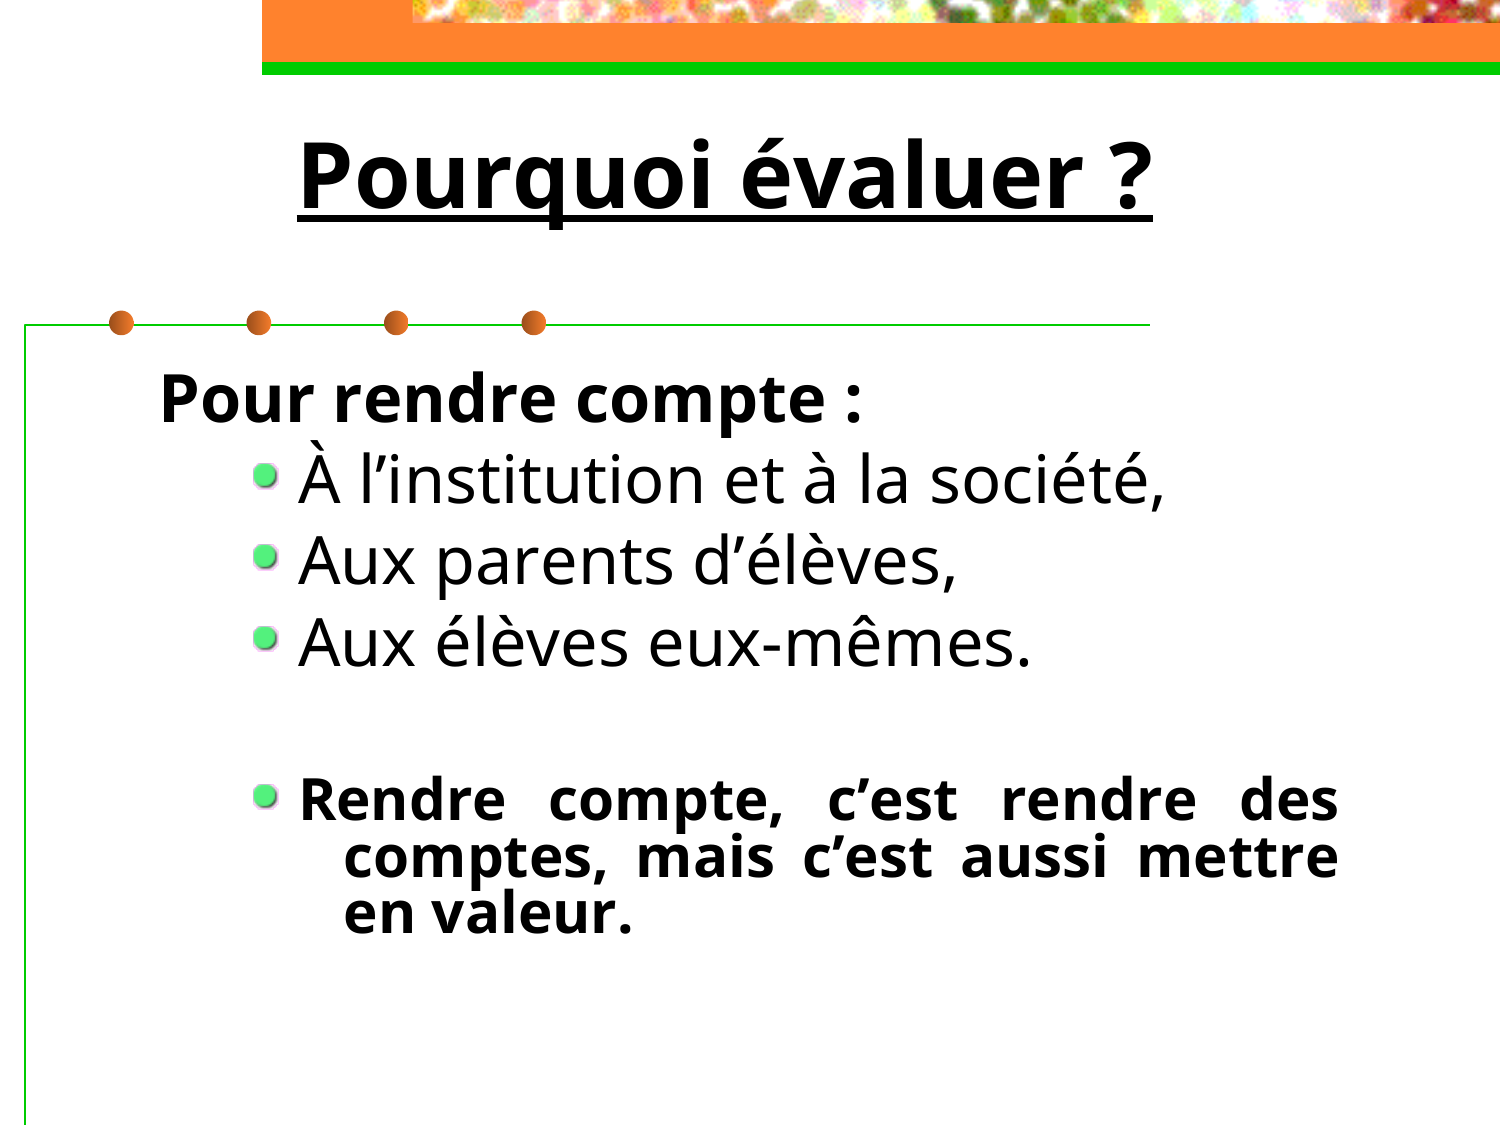

# Pourquoi évaluer ?
Pour rendre compte :
À l’institution et à la société,
Aux parents d’élèves,
Aux élèves eux-mêmes.
Rendre compte, c’est rendre des comptes, mais c’est aussi mettre en valeur.